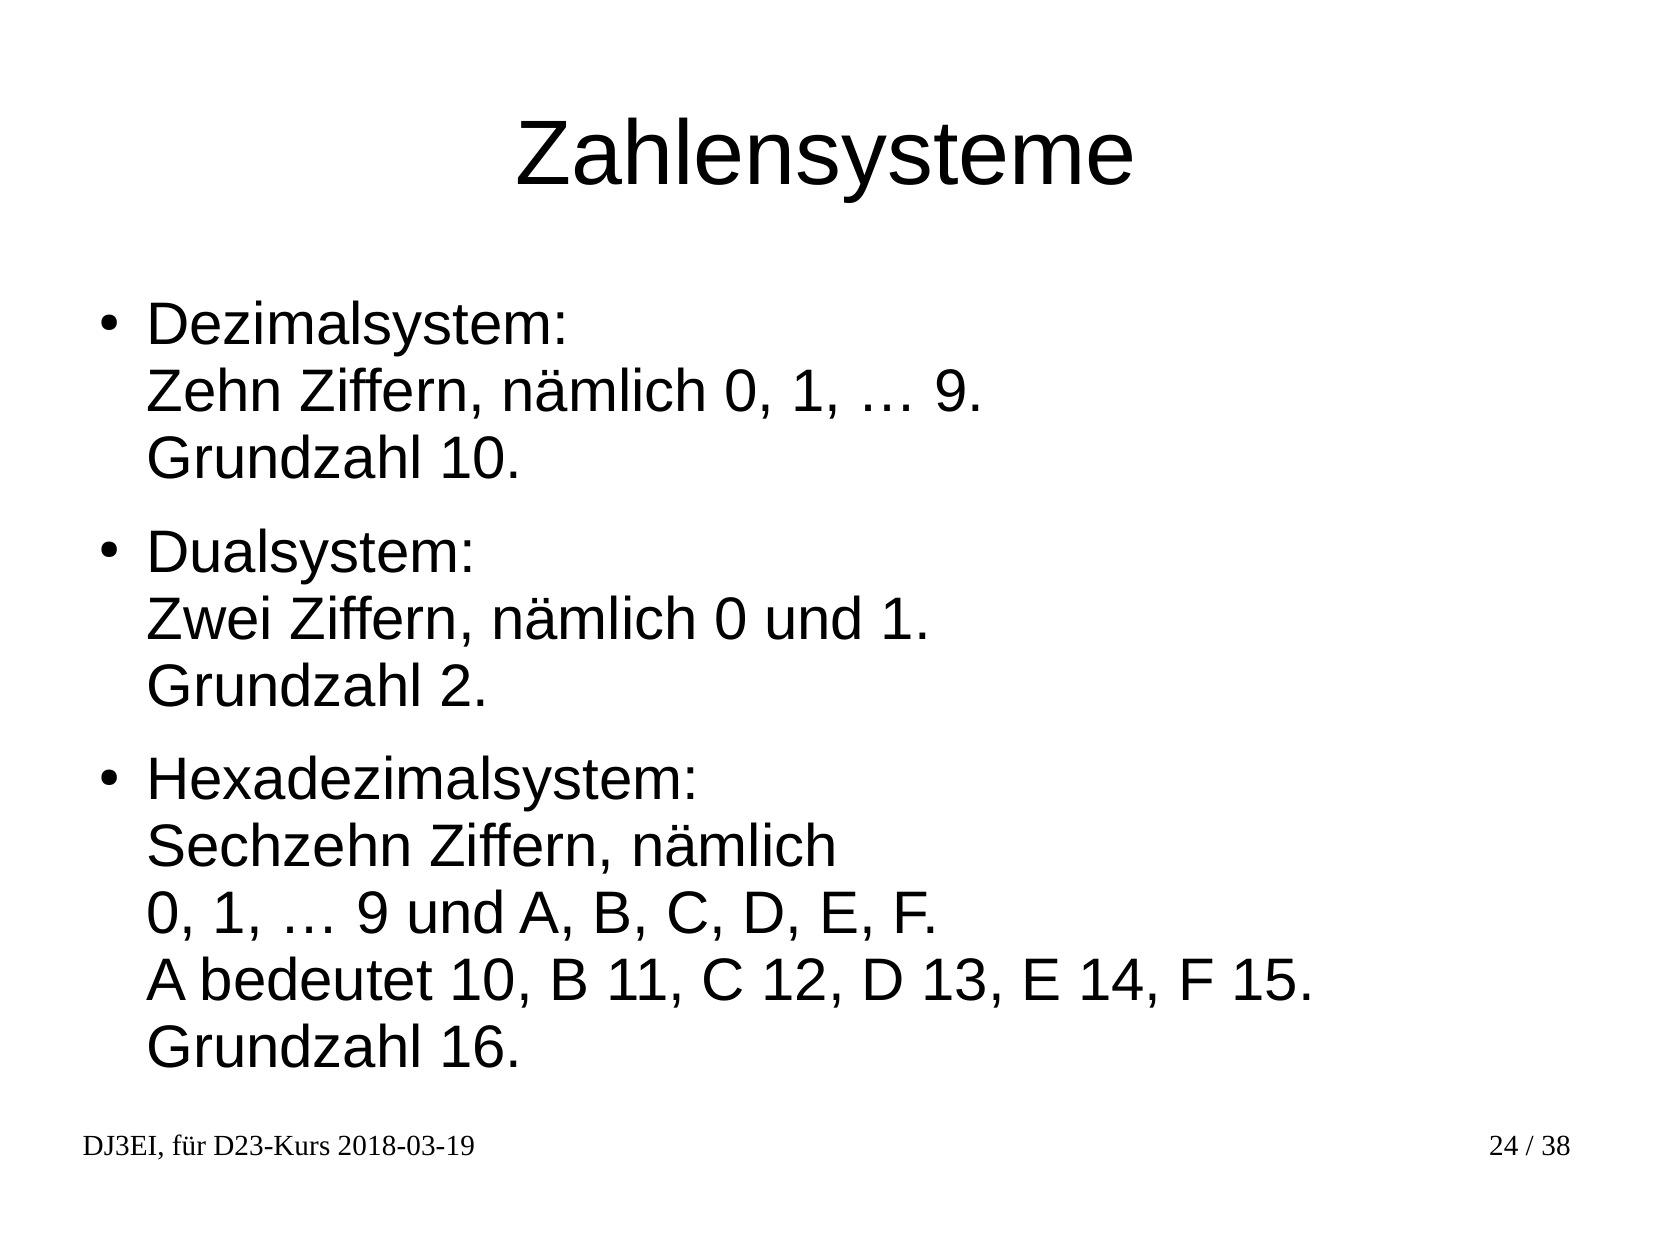

# Zahlensysteme
Dezimalsystem:
Zehn Ziffern, nämlich 0, 1, … 9.
Grundzahl 10.
Dualsystem:
Zwei Ziffern, nämlich 0 und 1.
Grundzahl 2.
Hexadezimalsystem:
Sechzehn Ziffern, nämlich
0, 1, … 9 und A, B, C, D, E, F.
A bedeutet 10, B 11, C 12, D 13, E 14, F 15.
Grundzahl 16.
24